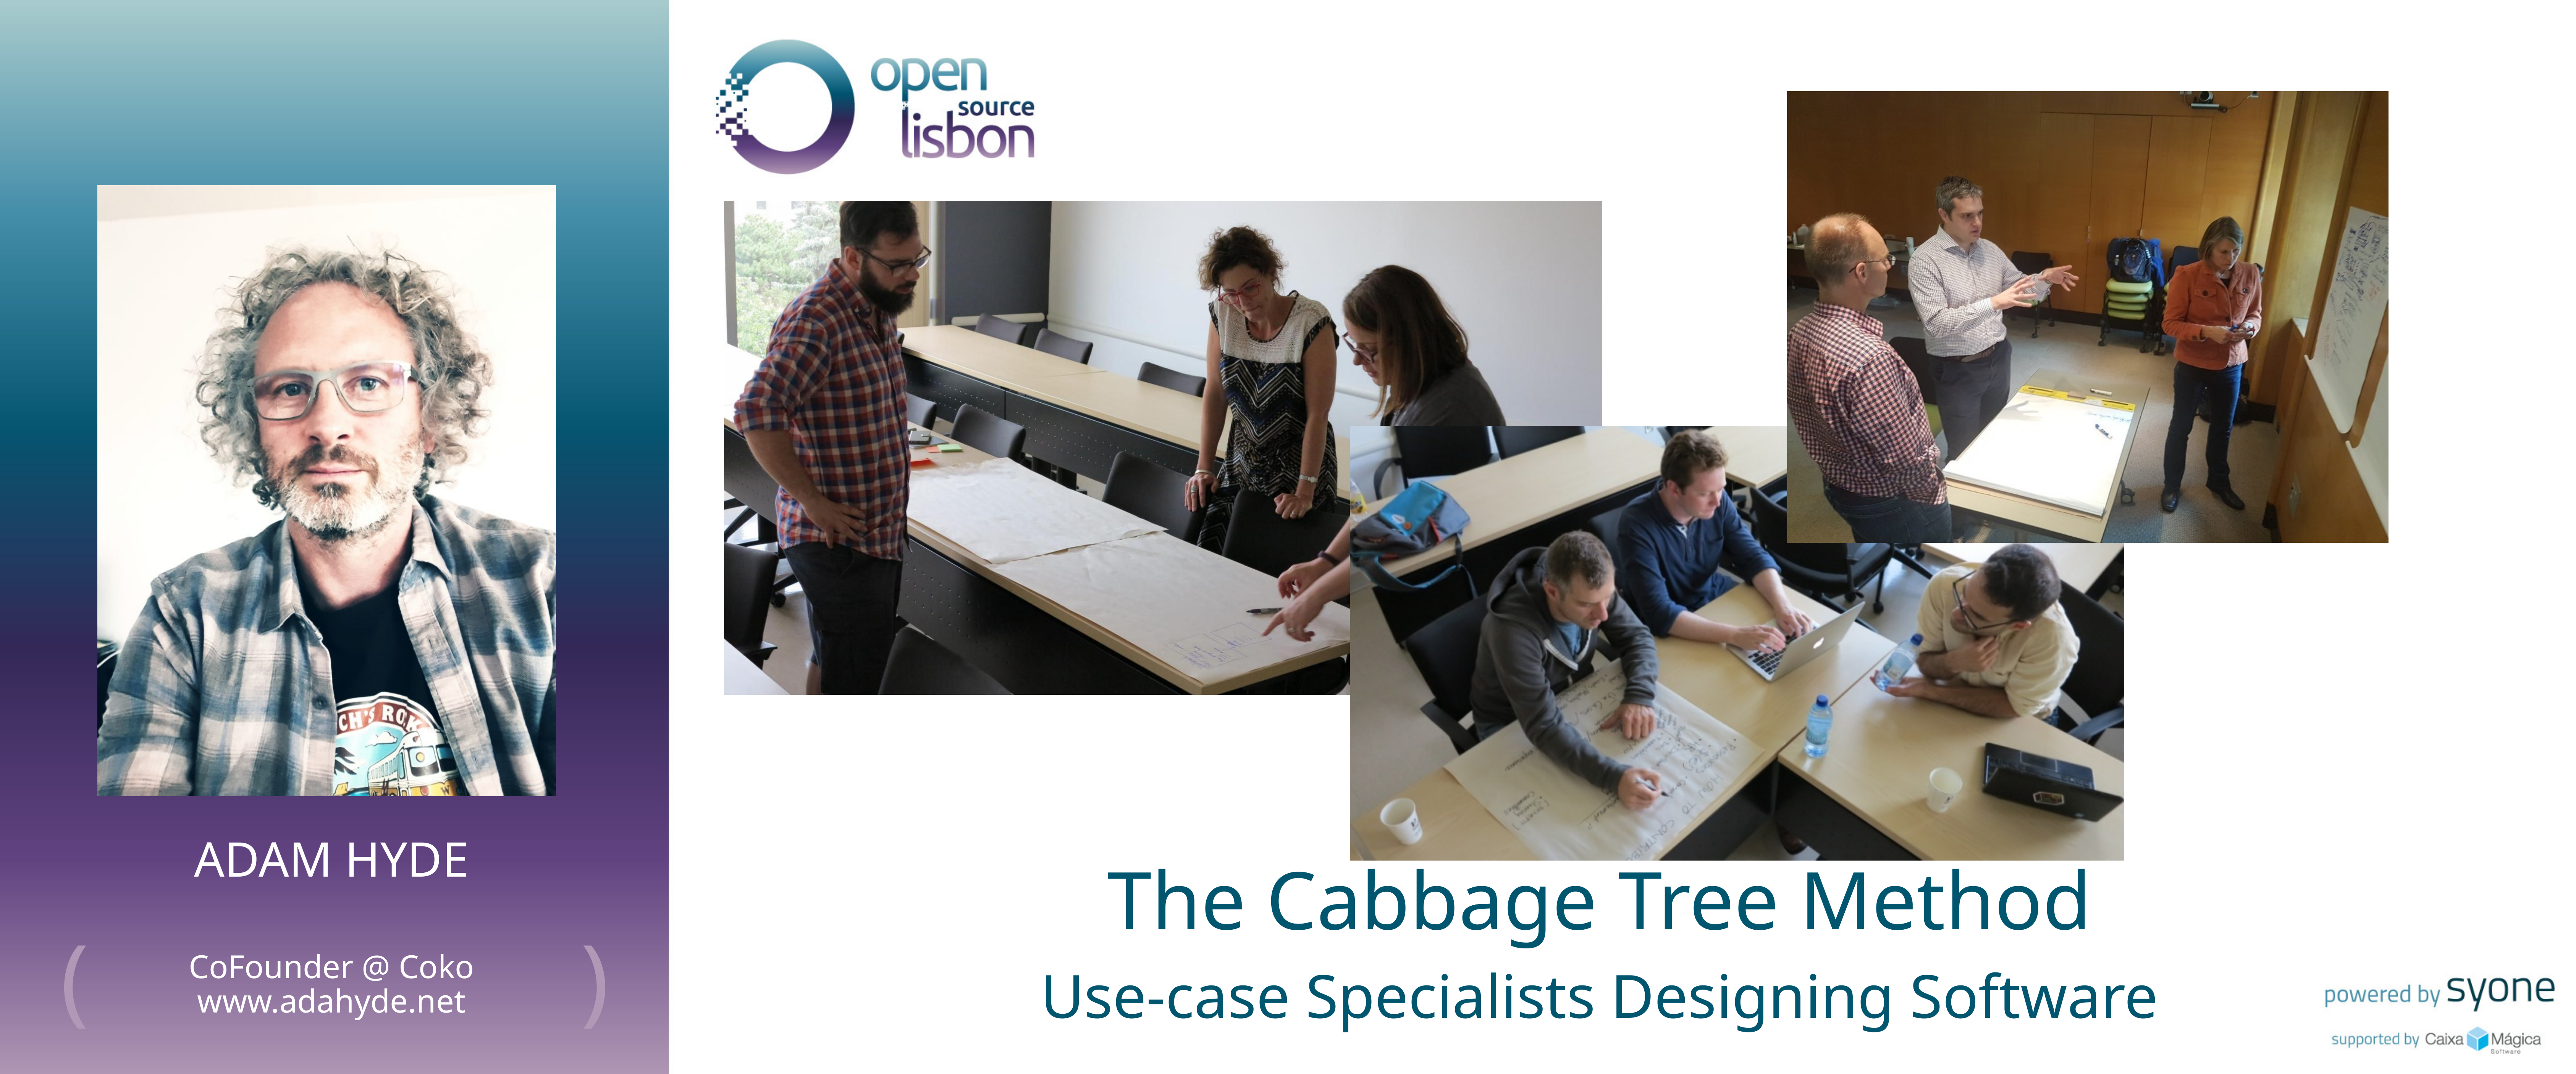

The Cabbage Tree Method
Use-case Specialists Designing Software